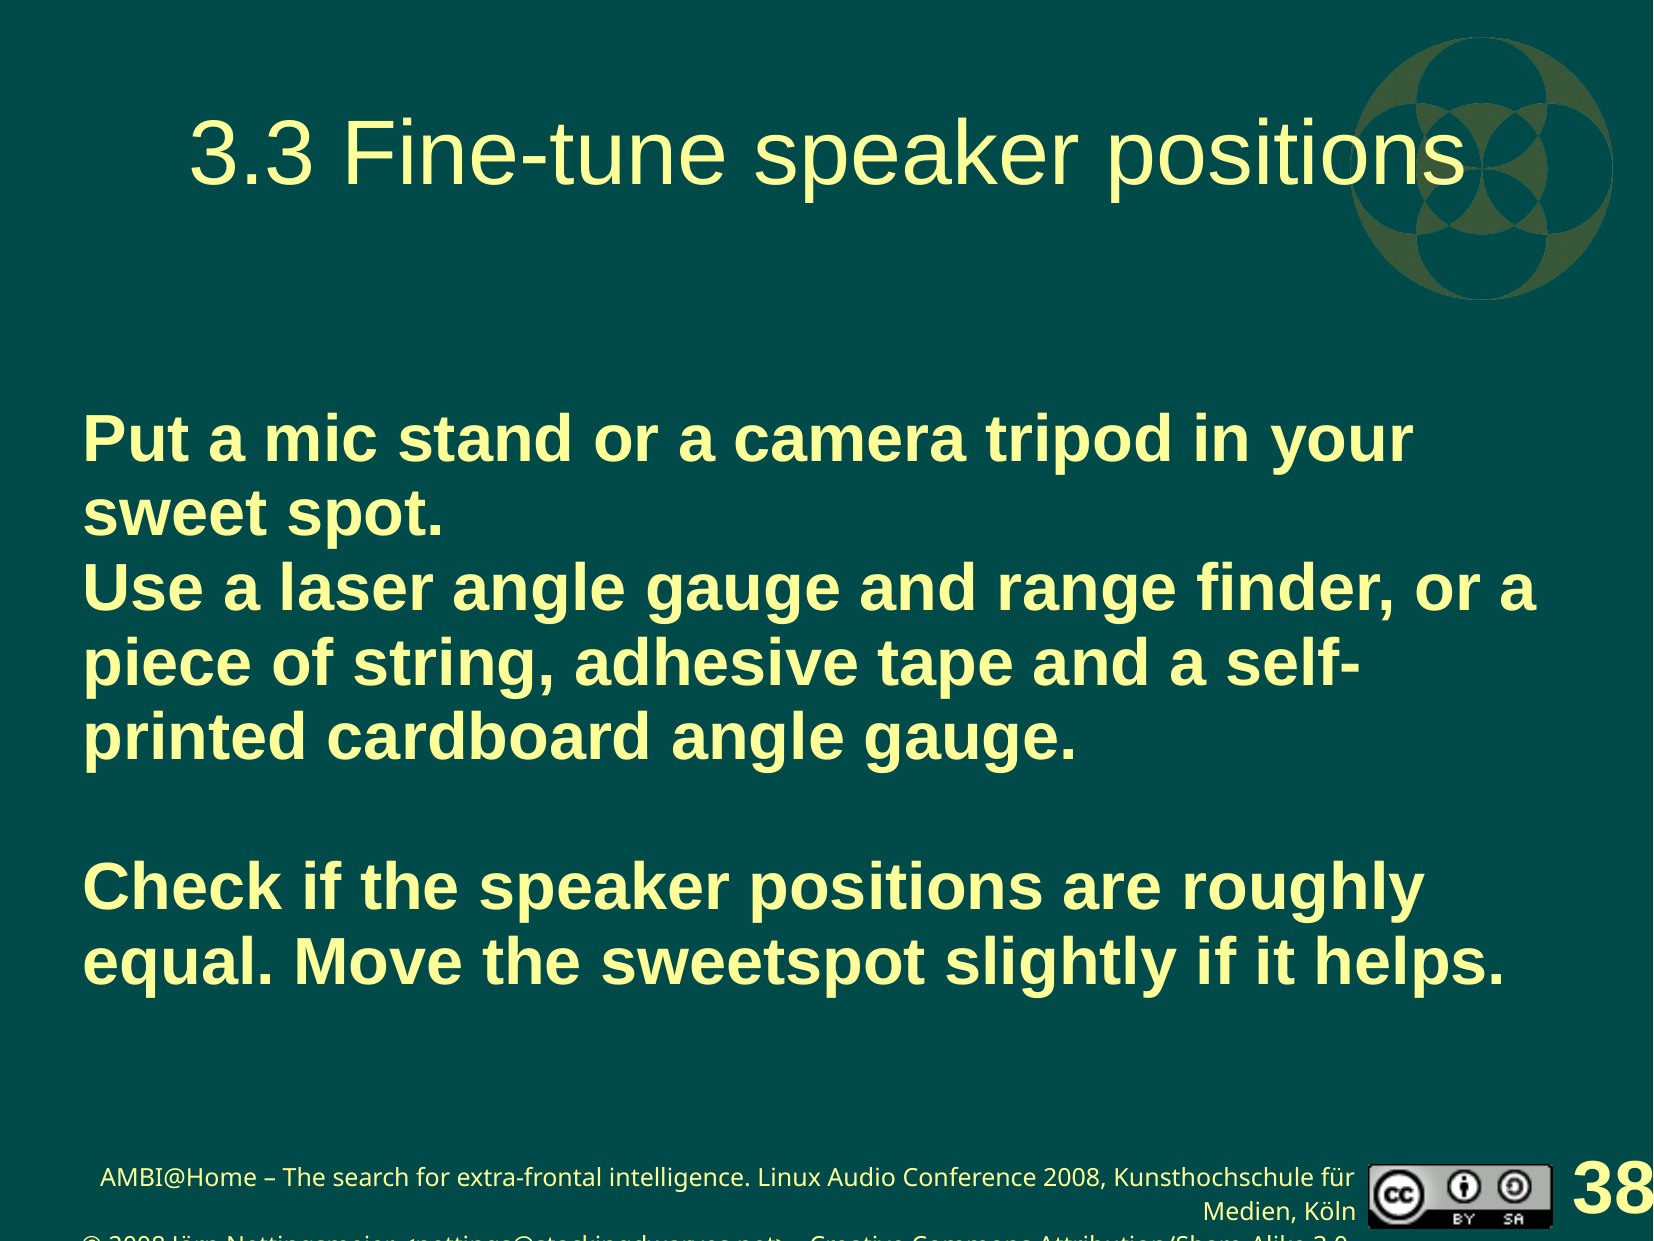

# 3.3 Fine-tune speaker positions
Put a mic stand or a camera tripod in your sweet spot.
Use a laser angle gauge and range finder, or a piece of string, adhesive tape and a self-printed cardboard angle gauge.
Check if the speaker positions are roughly equal. Move the sweetspot slightly if it helps.